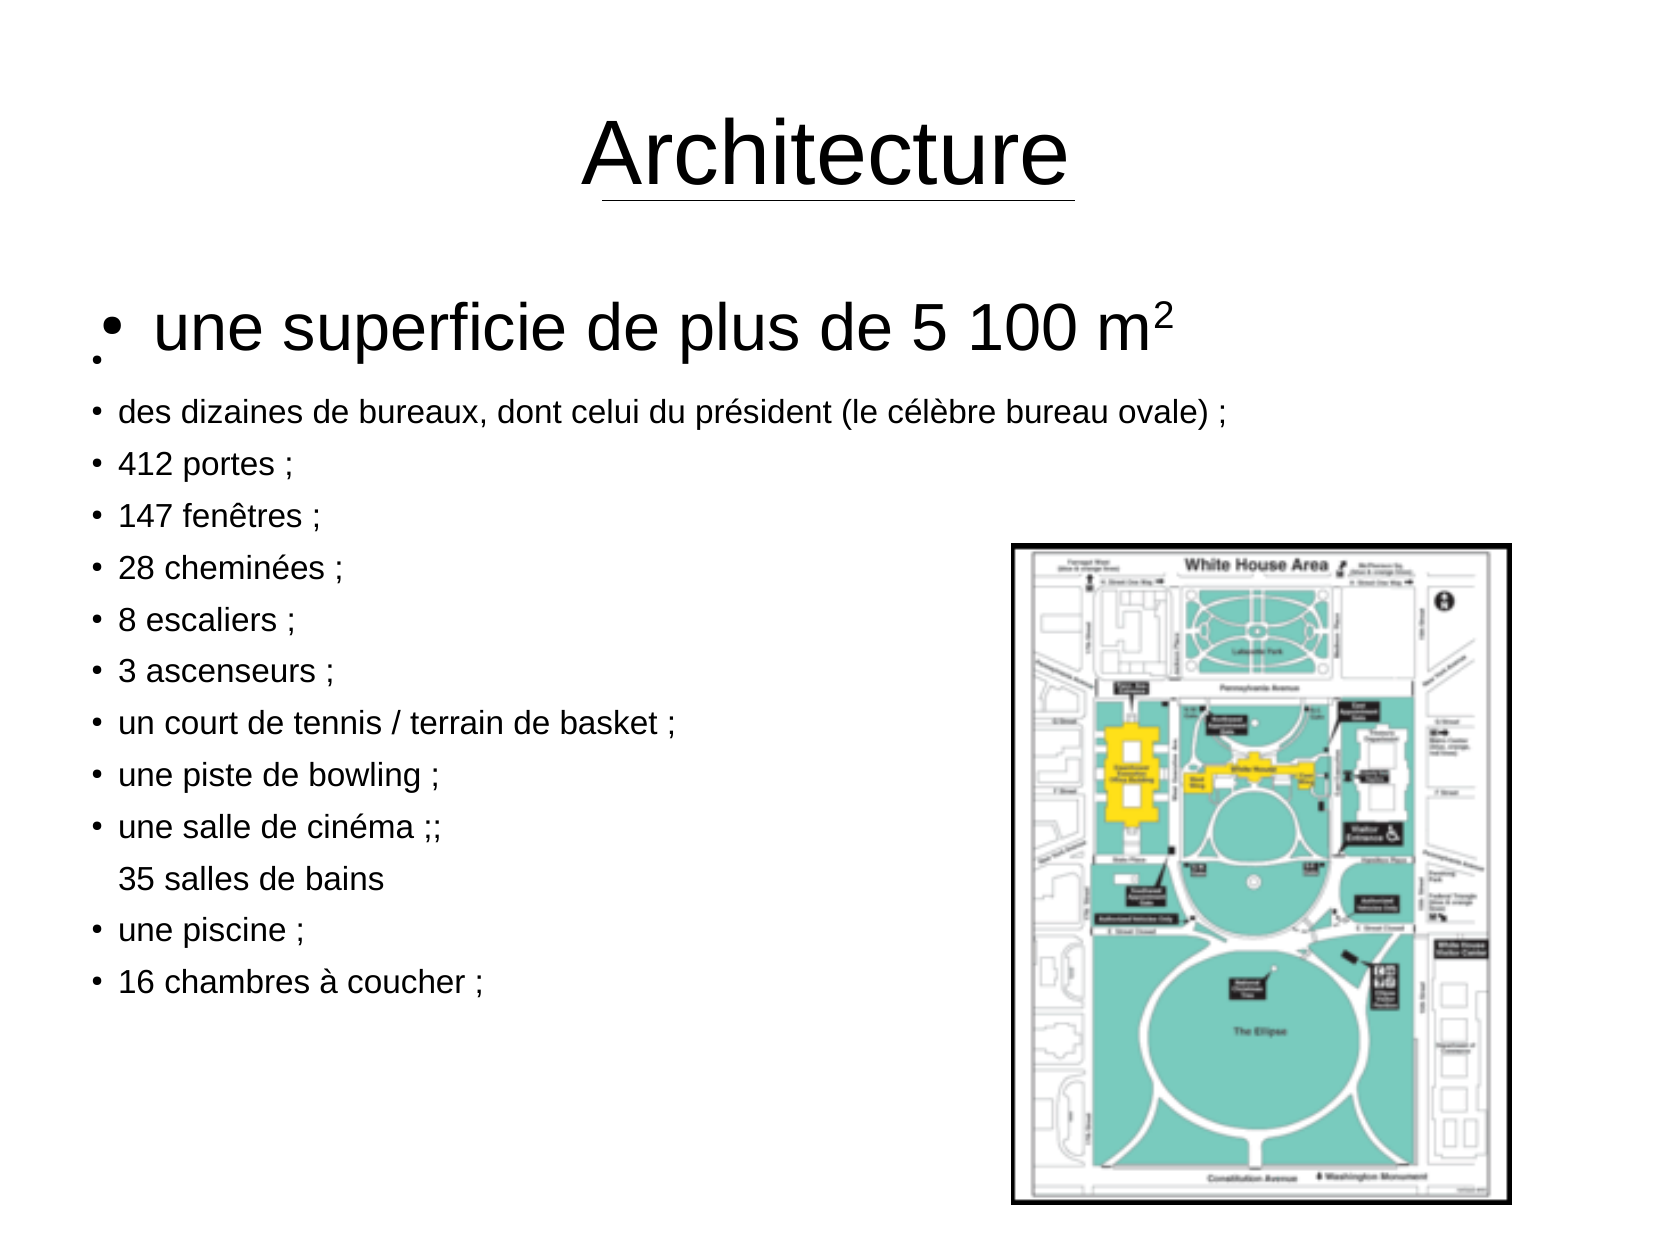

# Architecture
une superficie de plus de 5 100 m2
des dizaines de bureaux, dont celui du président (le célèbre bureau ovale) ;
412 portes ;
147 fenêtres ;
28 cheminées ;
8 escaliers ;
3 ascenseurs ;
un court de tennis / terrain de basket ;
une piste de bowling ;
une salle de cinéma ;;
35 salles de bains
une piscine ;
16 chambres à coucher ;